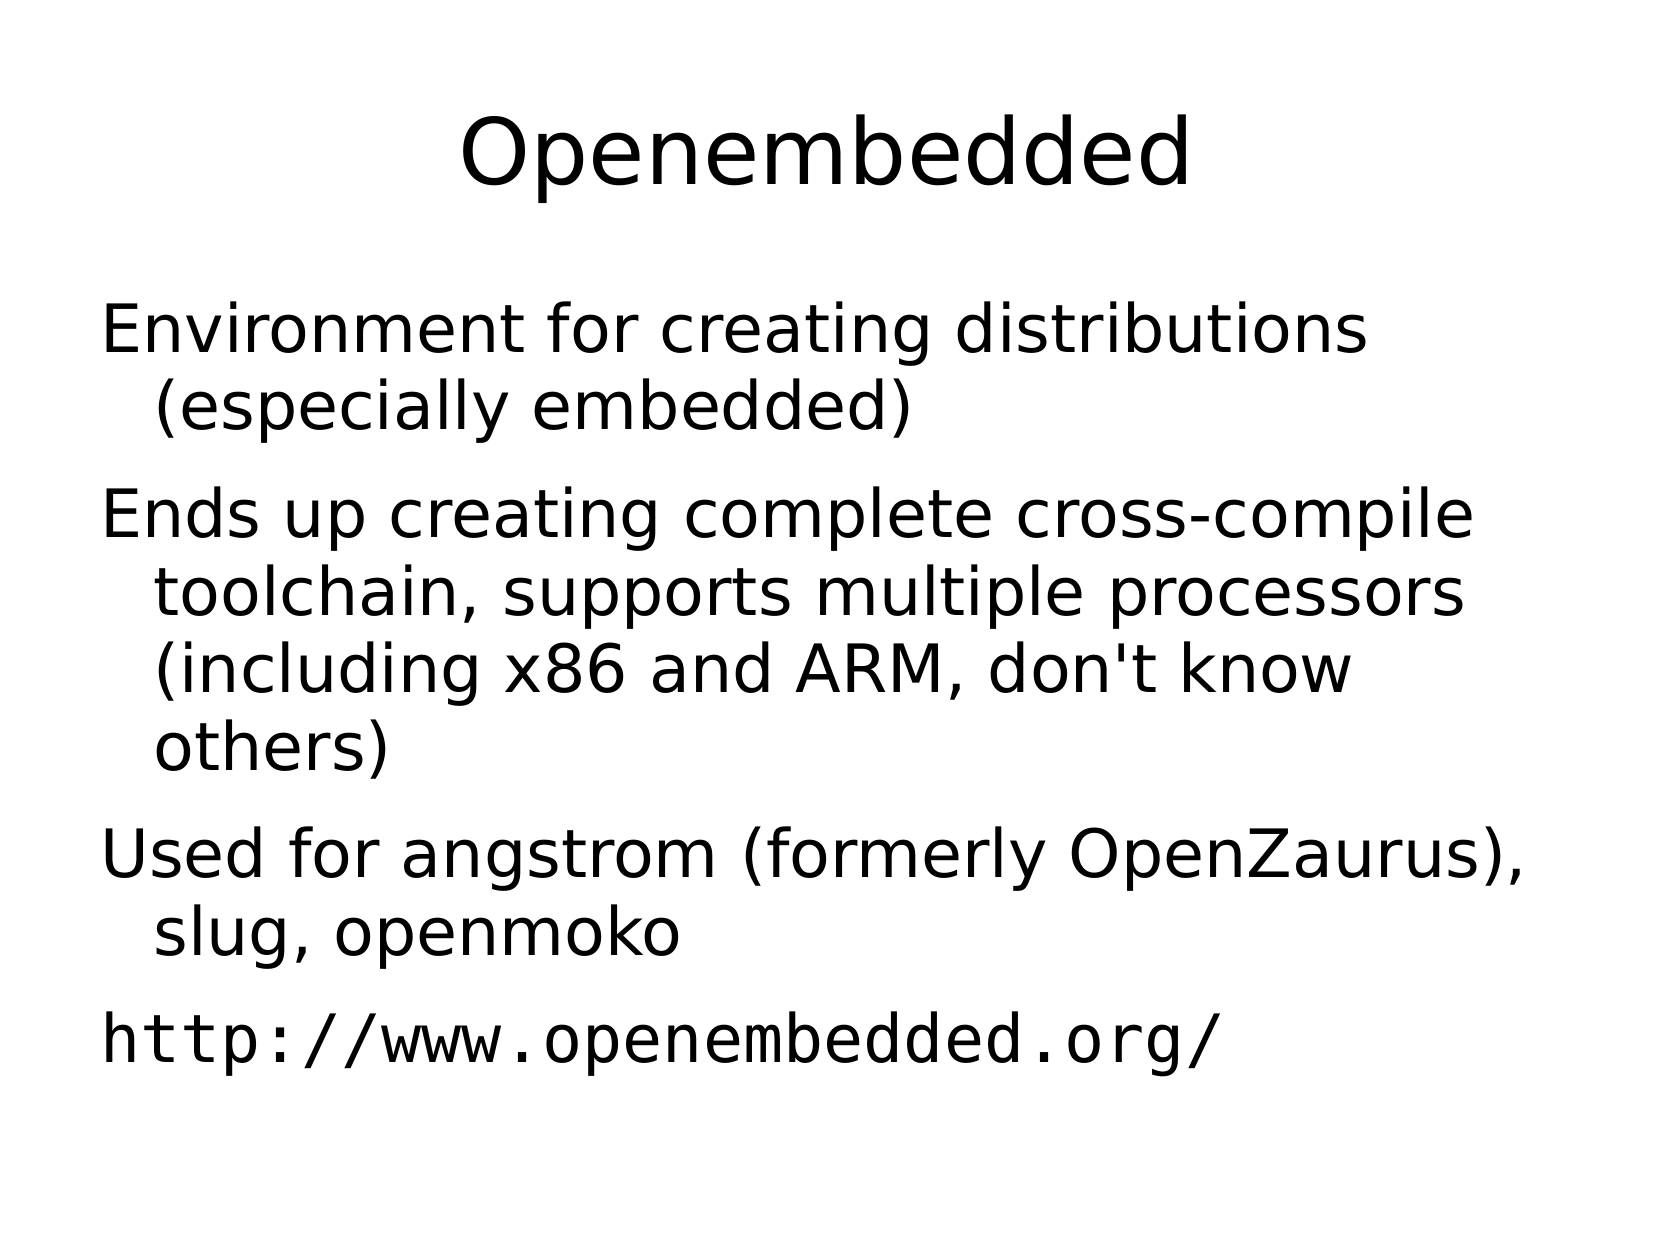

# Openembedded
Environment for creating distributions (especially embedded)
Ends up creating complete cross-compile toolchain, supports multiple processors (including x86 and ARM, don't know others)
Used for angstrom (formerly OpenZaurus), slug, openmoko
http://www.openembedded.org/